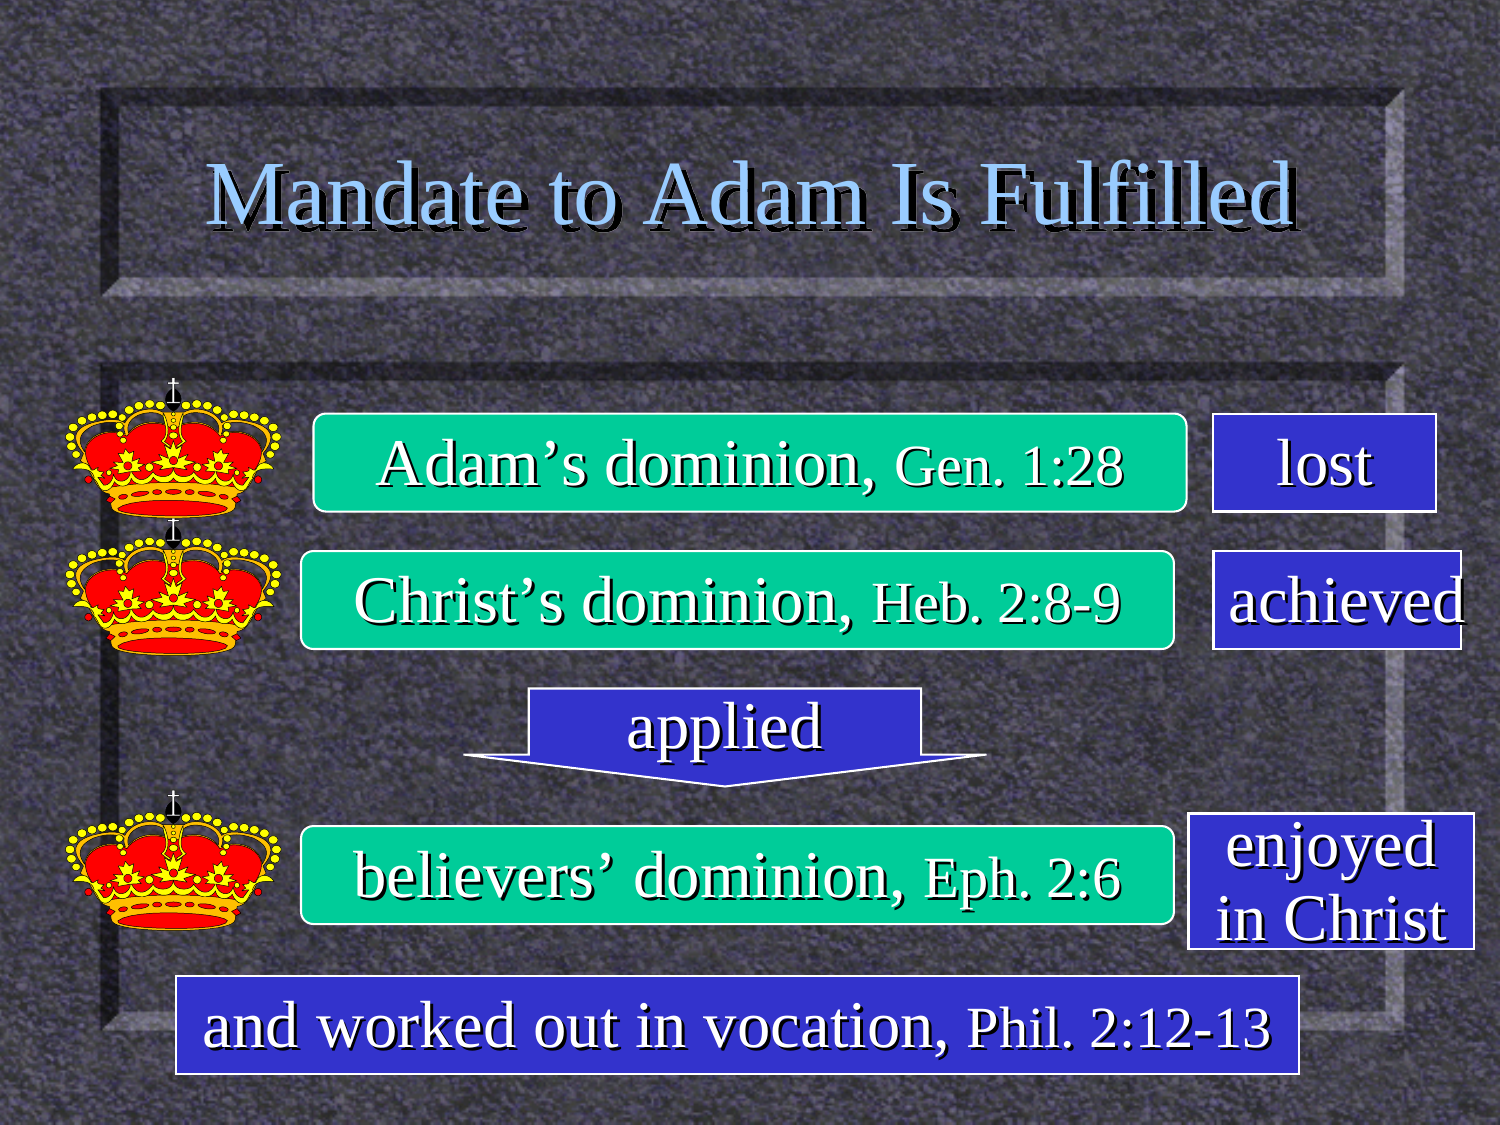

# Mandate to Adam Is Fulfilled
Adam’s dominion, Gen. 1:28
lost
Christ’s dominion, Heb. 2:8-9
achieved
applied
believers’ dominion, Eph. 2:6
enjoyed
in Christ
and worked out in vocation, Phil. 2:12-13